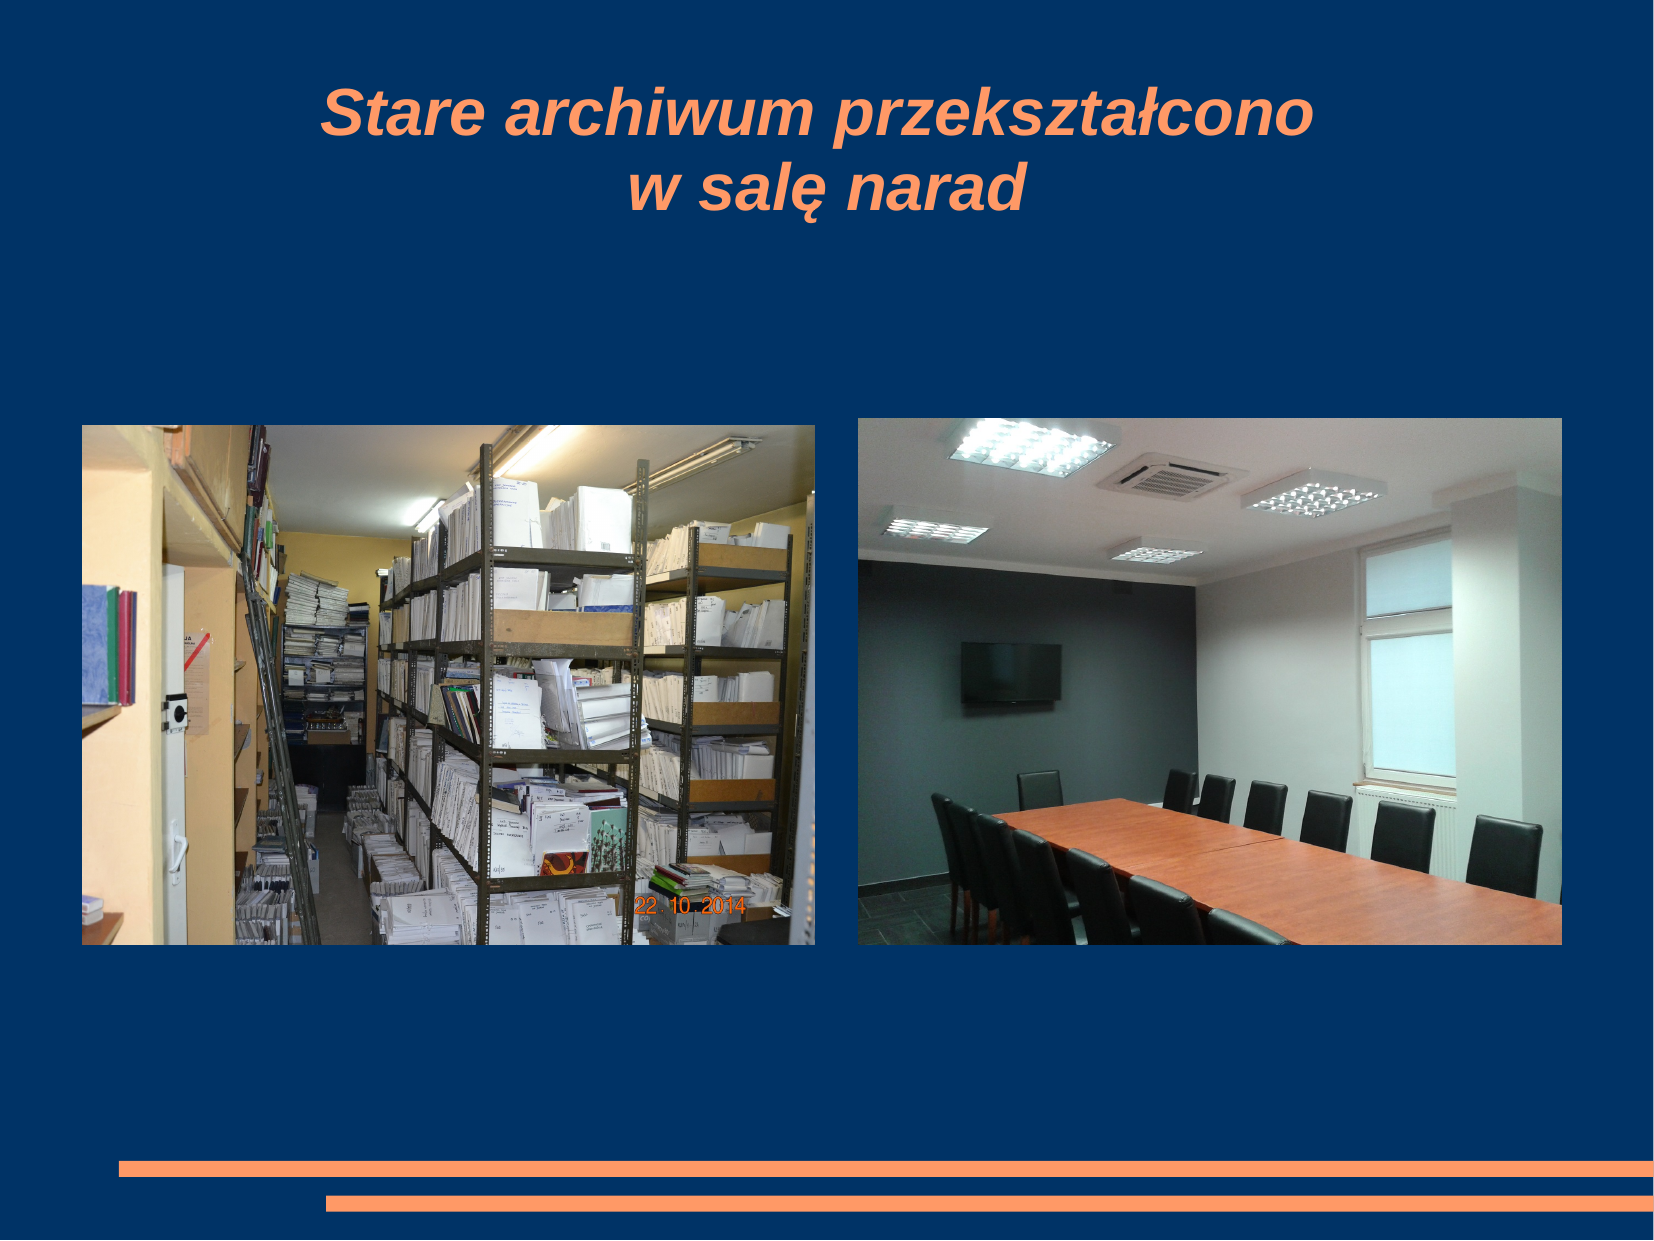

# Stare archiwum przekształcono w salę narad